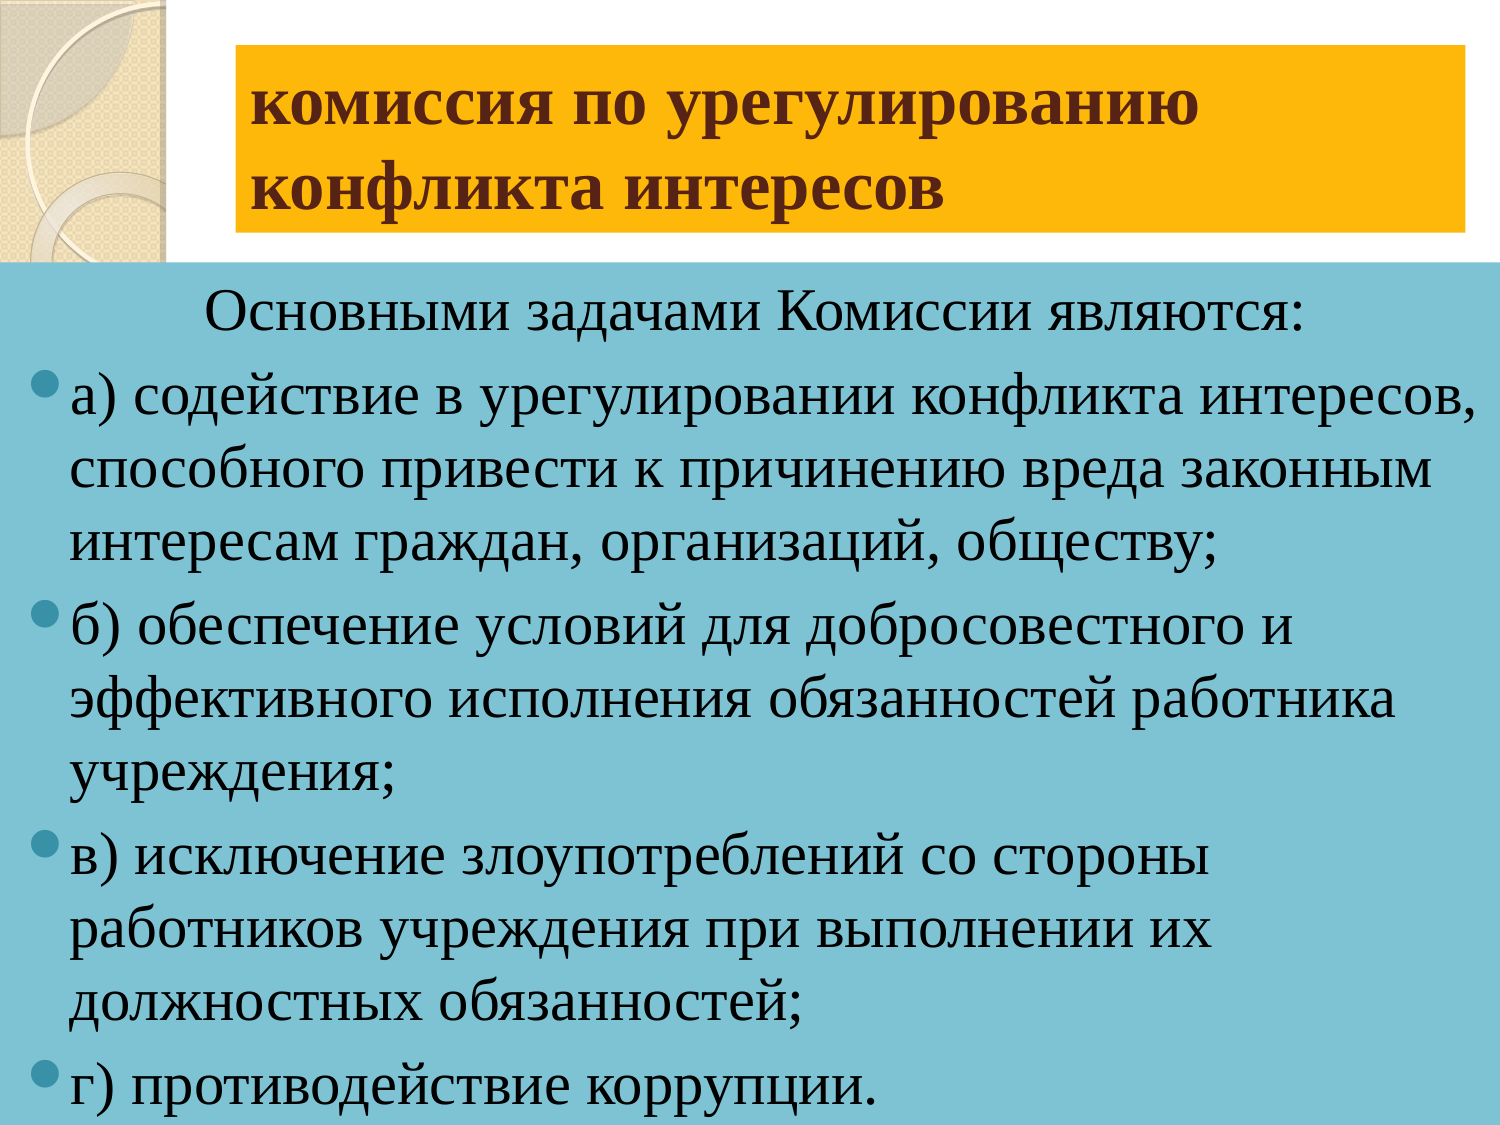

# комиссия по урегулированию конфликта интересов
Основными задачами Комиссии являются:
а) содействие в урегулировании конфликта интересов, способного привести к причинению вреда законным интересам граждан, организаций, обществу;
б) обеспечение условий для добросовестного и эффективного исполнения обязанностей работника учреждения;
в) исключение злоупотреблений со стороны работников учреждения при выполнении их должностных обязанностей;
г) противодействие коррупции.